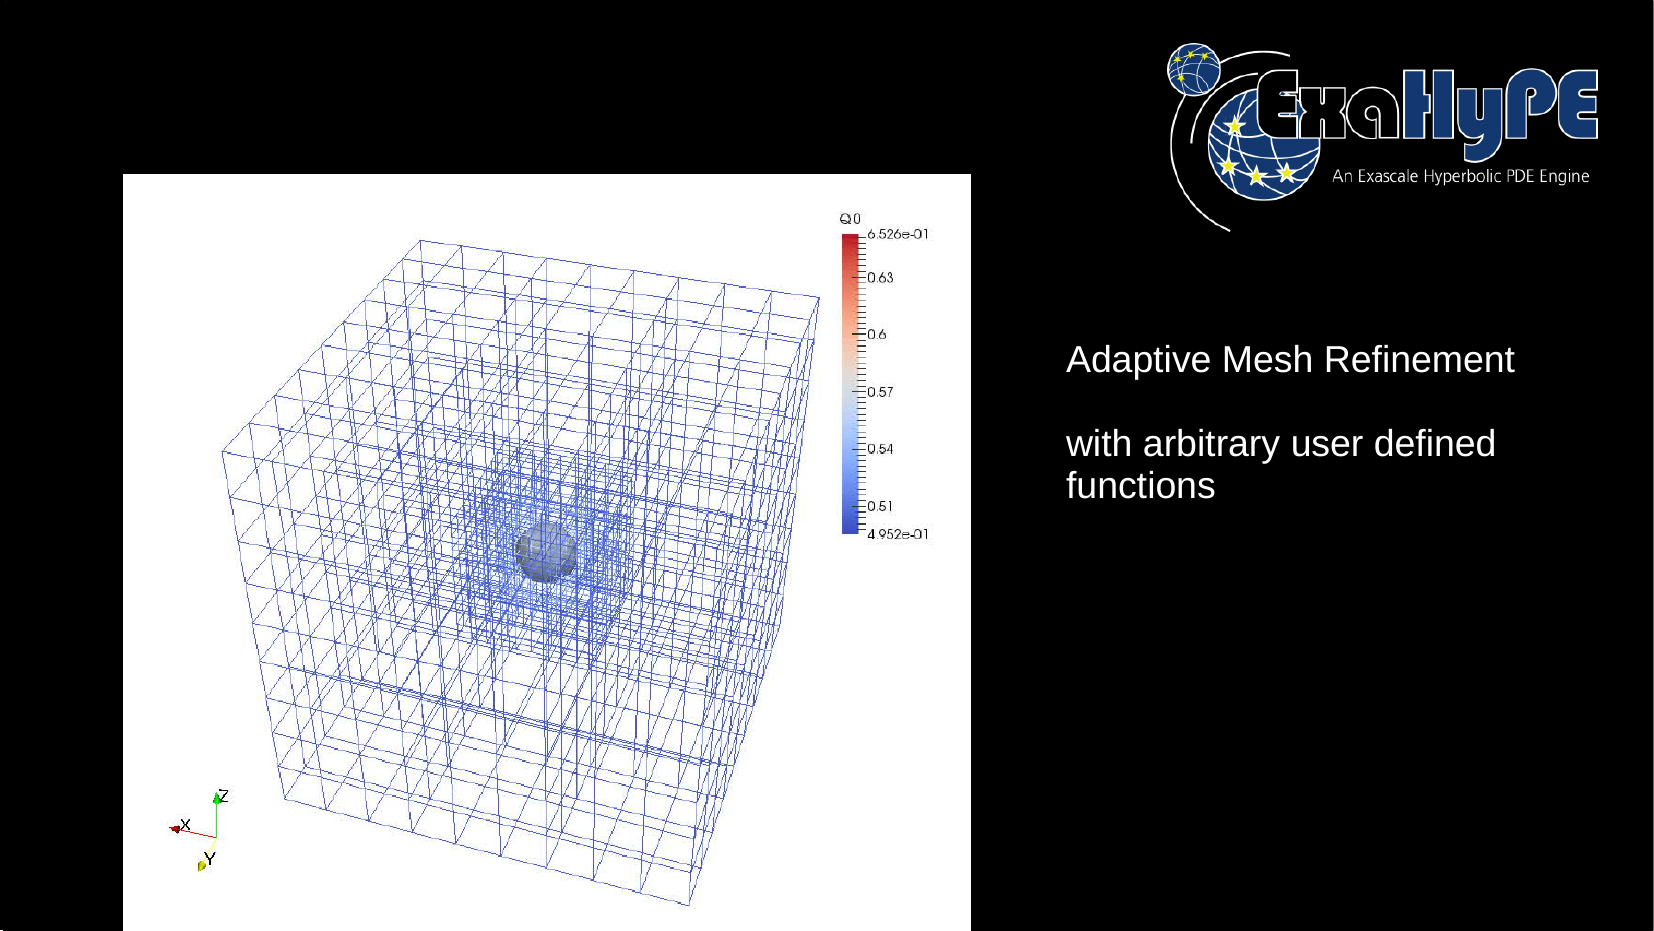

Adaptive Mesh Refinement
with arbitrary user defined functions